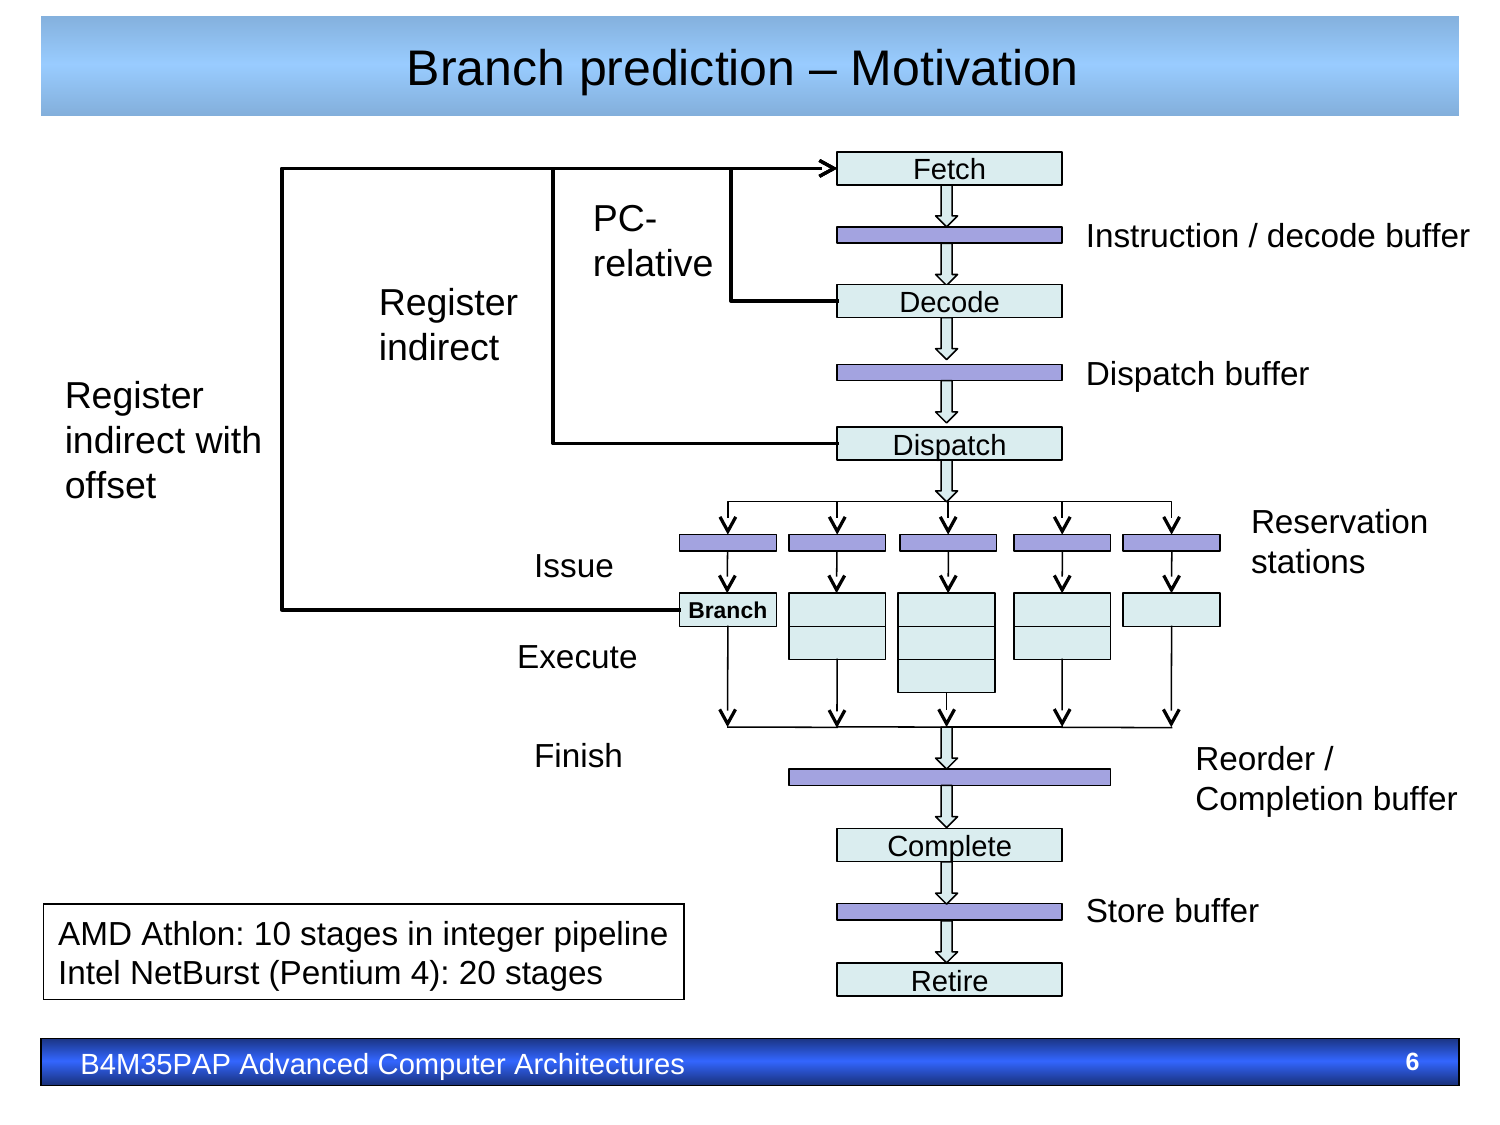

# Branch prediction – Motivation
Fetch
PC-
relative
Instruction / decode buffer
Register indirect
Decode
Dispatch buffer
Register indirect with offset
Dispatch
Reservation stations
Issue
Branch
Execute
Finish
Reorder / Completion buffer
Complete
Store buffer
AMD Athlon: 10 stages in integer pipeline
Intel NetBurst (Pentium 4): 20 stages
Retire